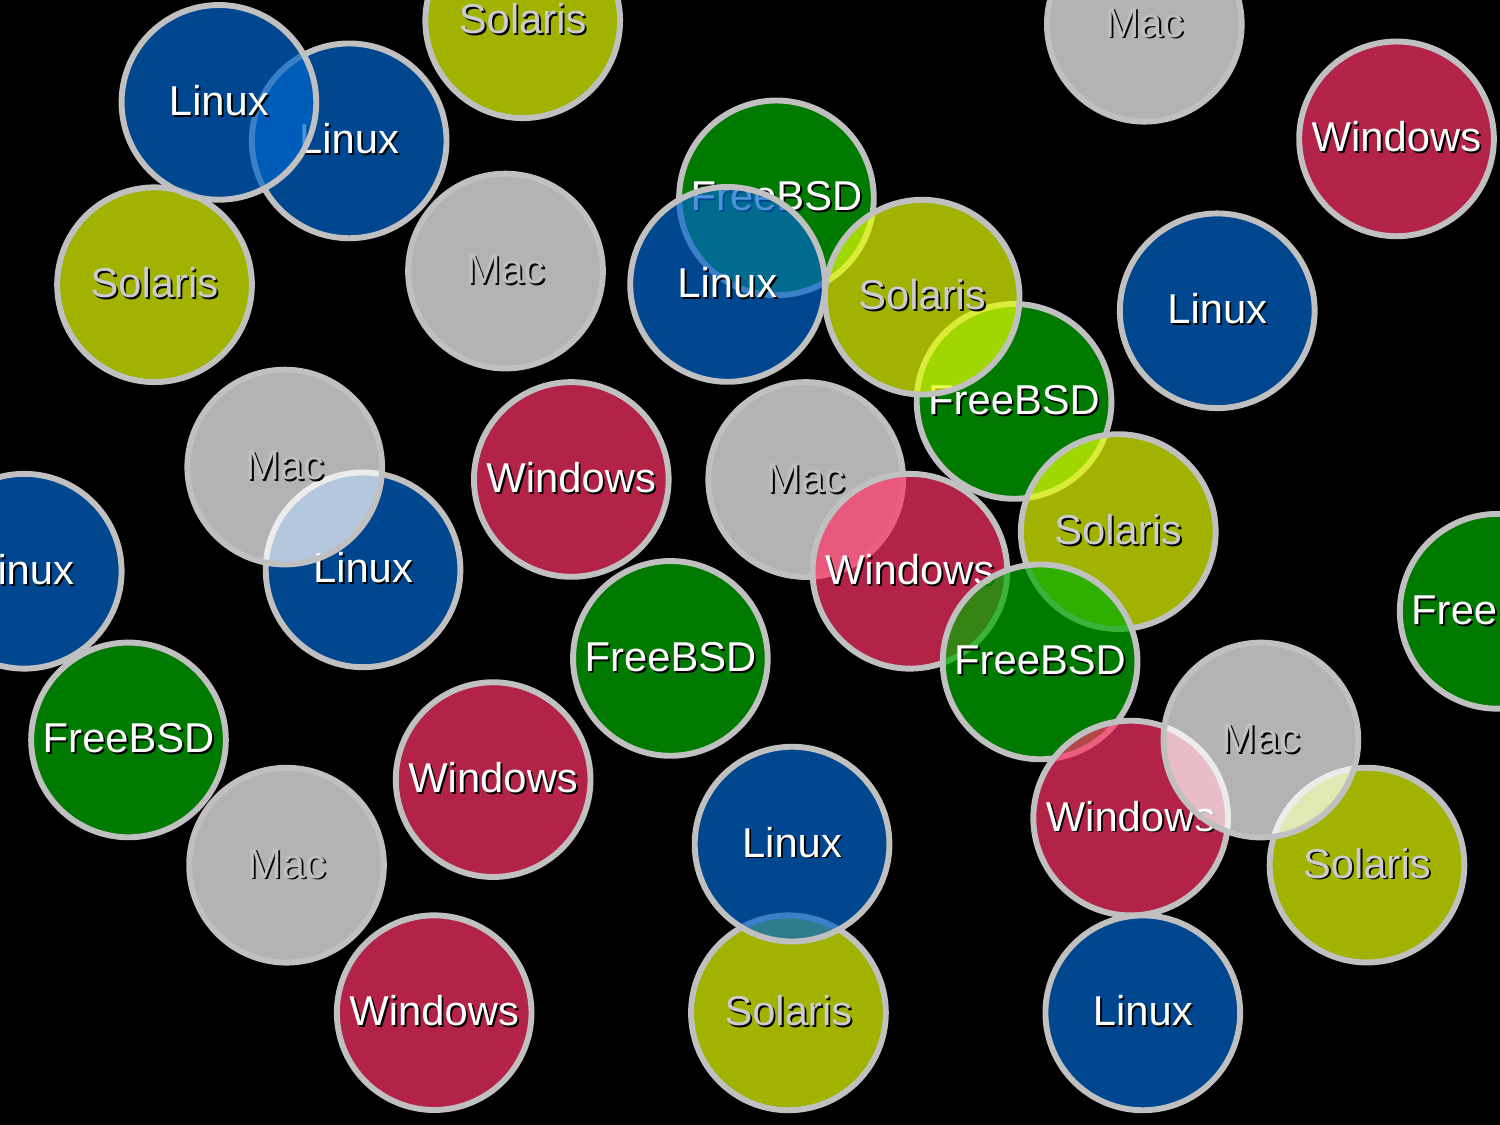

Solaris
Mac
Linux
Windows
Linux
FreeBSD
Mac
Linux
Solaris
Solaris
Linux
FreeBSD
Mac
Windows
Mac
Solaris
Linux
Linux
Windows
FreeBSD
FreeBSD
FreeBSD
FreeBSD
Mac
Windows
Windows
Linux
Mac
Solaris
Windows
Solaris
Linux